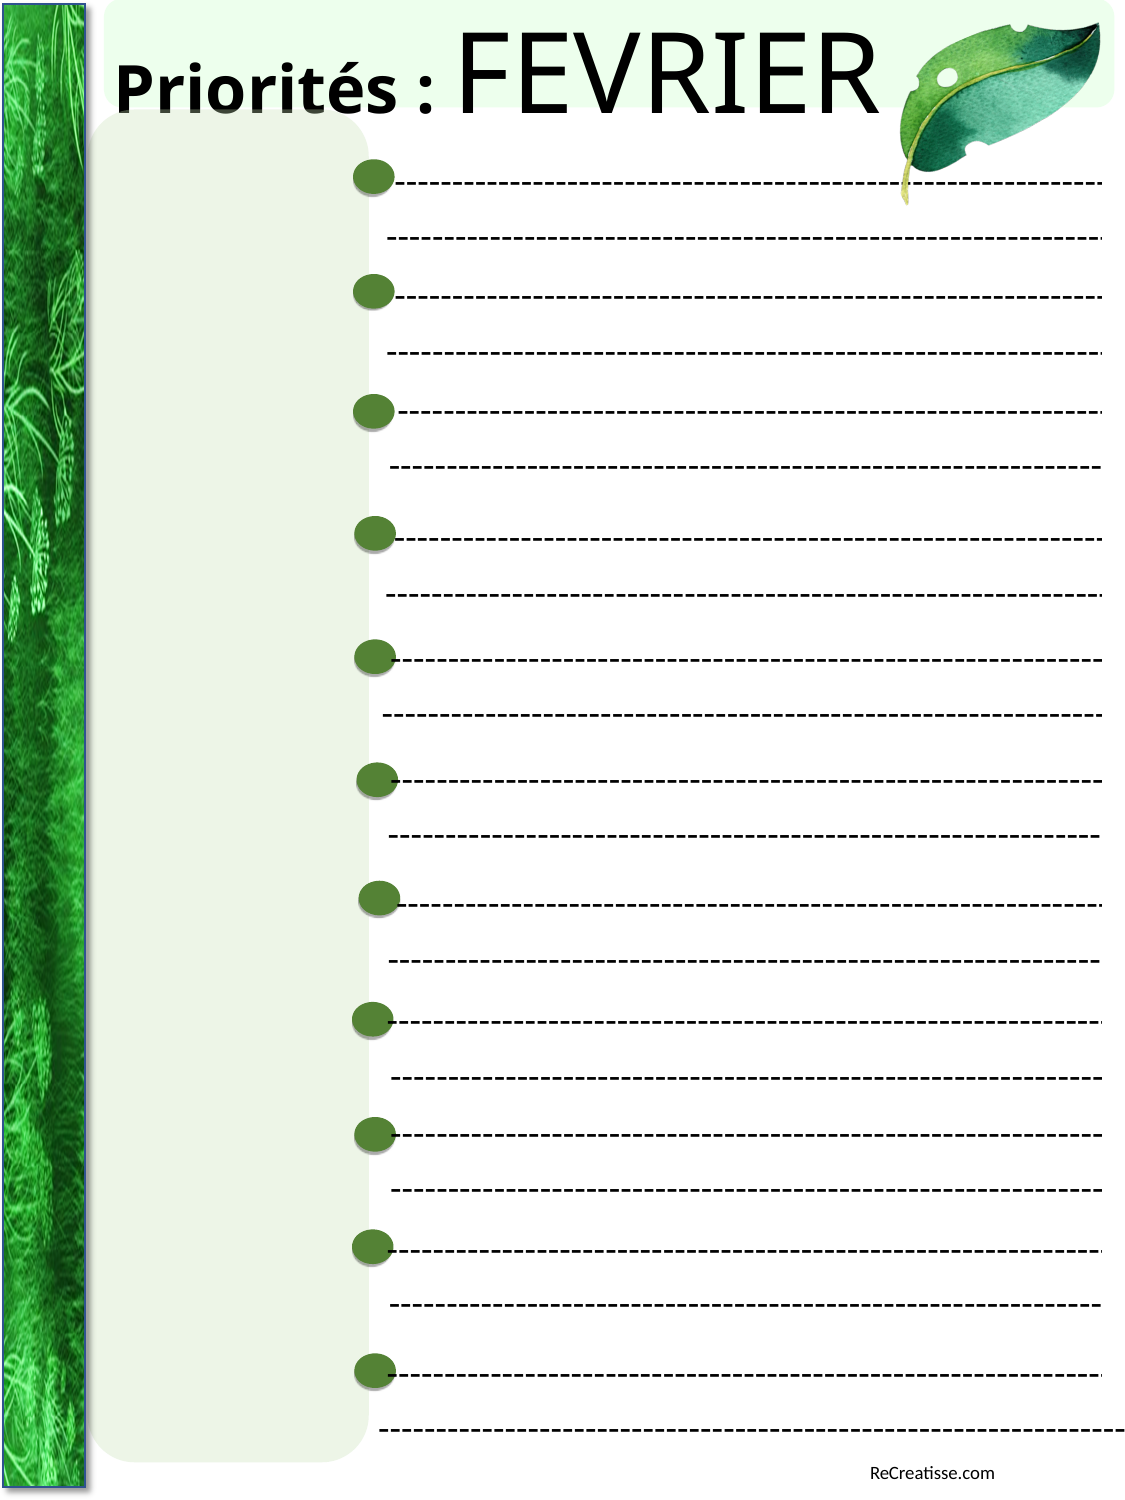

Priorités : FEVRIER
--------------------------------------------------------------------------------------
--------------------------------------------------------------------------------------
--------------------------------------------------------------------------------------
--------------------------------------------------------------------------------------
--------------------------------------------------------------------------------------
--------------------------------------------------------------------------------------
--------------------------------------------------------------------------------------
--------------------------------------------------------------------------------------
--------------------------------------------------------------------------------------
--------------------------------------------------------------------------------------
--------------------------------------------------------------------------------------
--------------------------------------------------------------------------------------
--------------------------------------------------------------------------------------
--------------------------------------------------------------------------------------
--------------------------------------------------------------------------------------
--------------------------------------------------------------------------------------
--------------------------------------------------------------------------------------
--------------------------------------------------------------------------------------
--------------------------------------------------------------------------------------
--------------------------------------------------------------------------------------
--------------------------------------------------------------------------------------
--------------------------------------------------------------------------------------
ReCreatisse.com